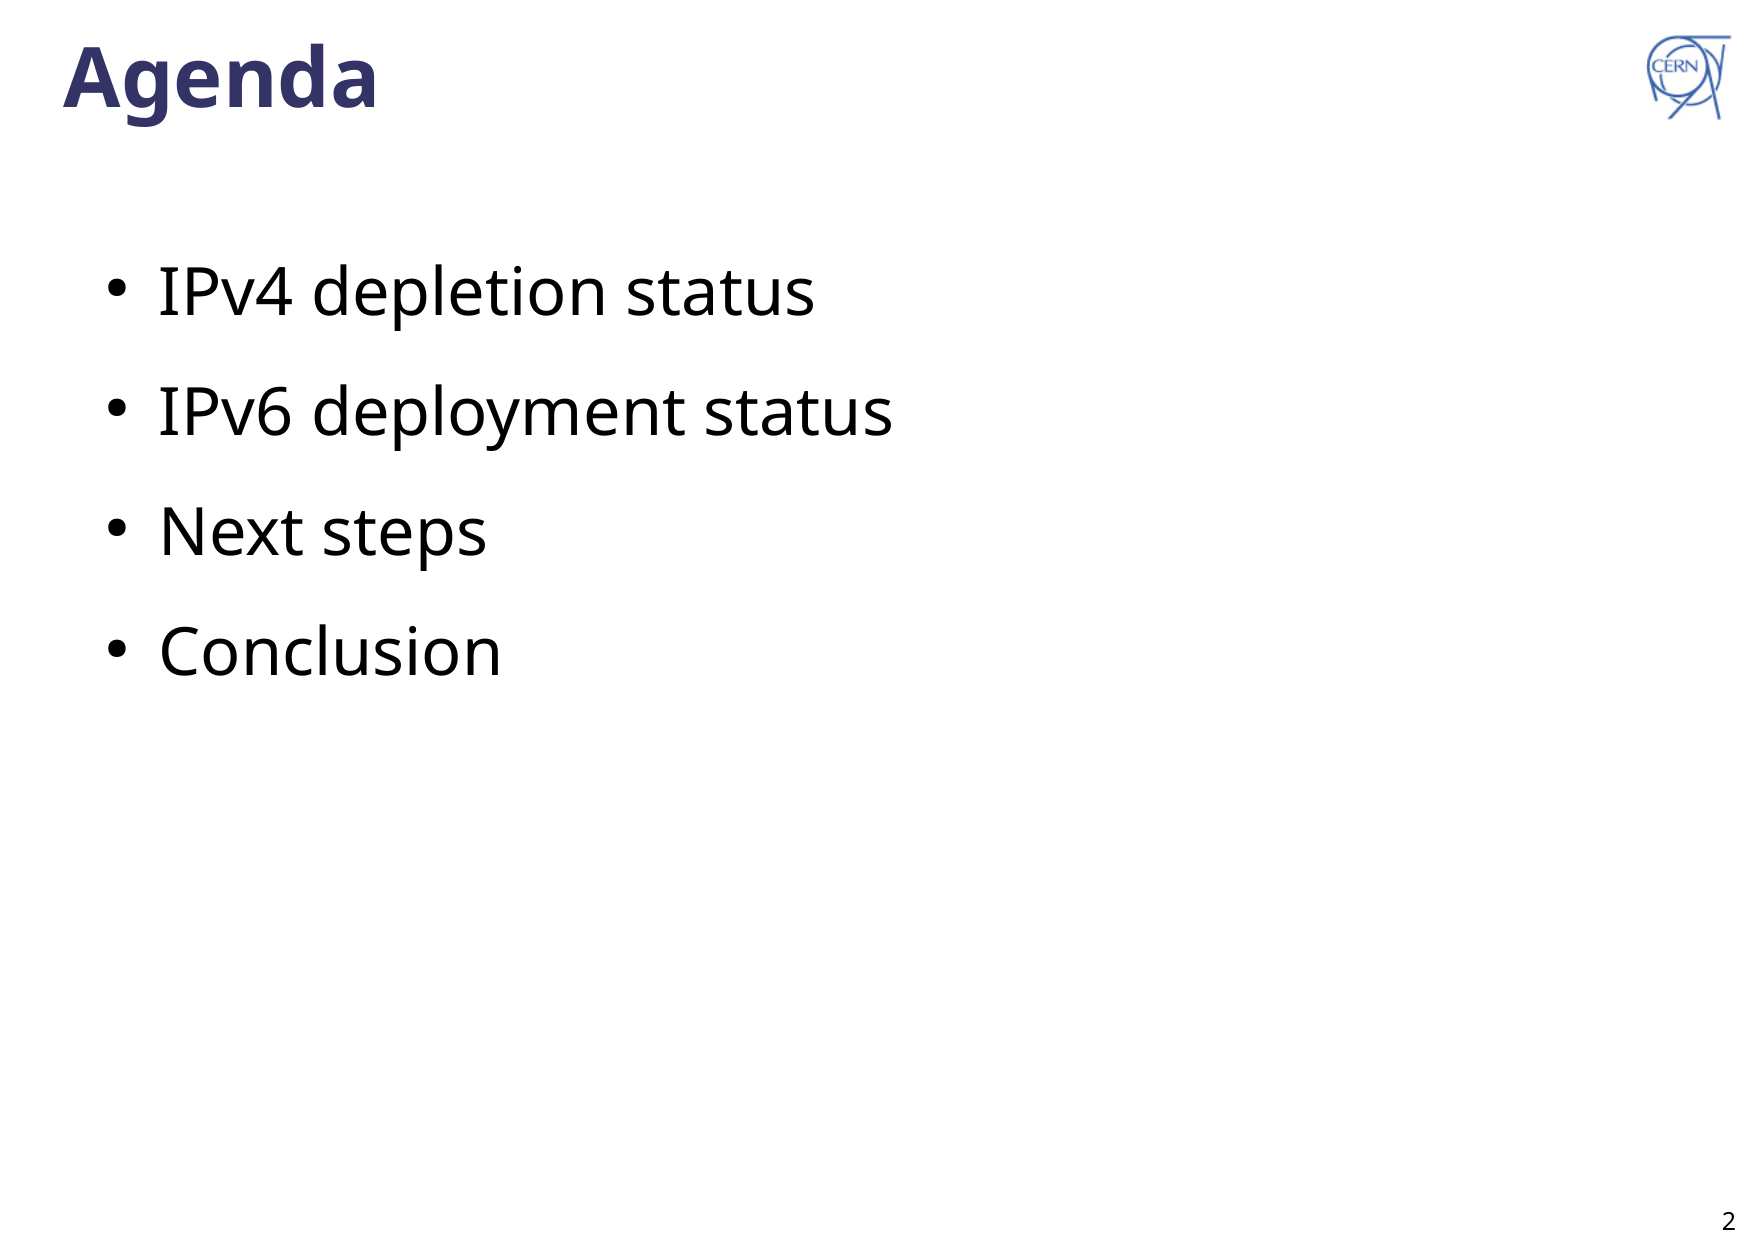

# Agenda
IPv4 depletion status
IPv6 deployment status
Next steps
Conclusion
2